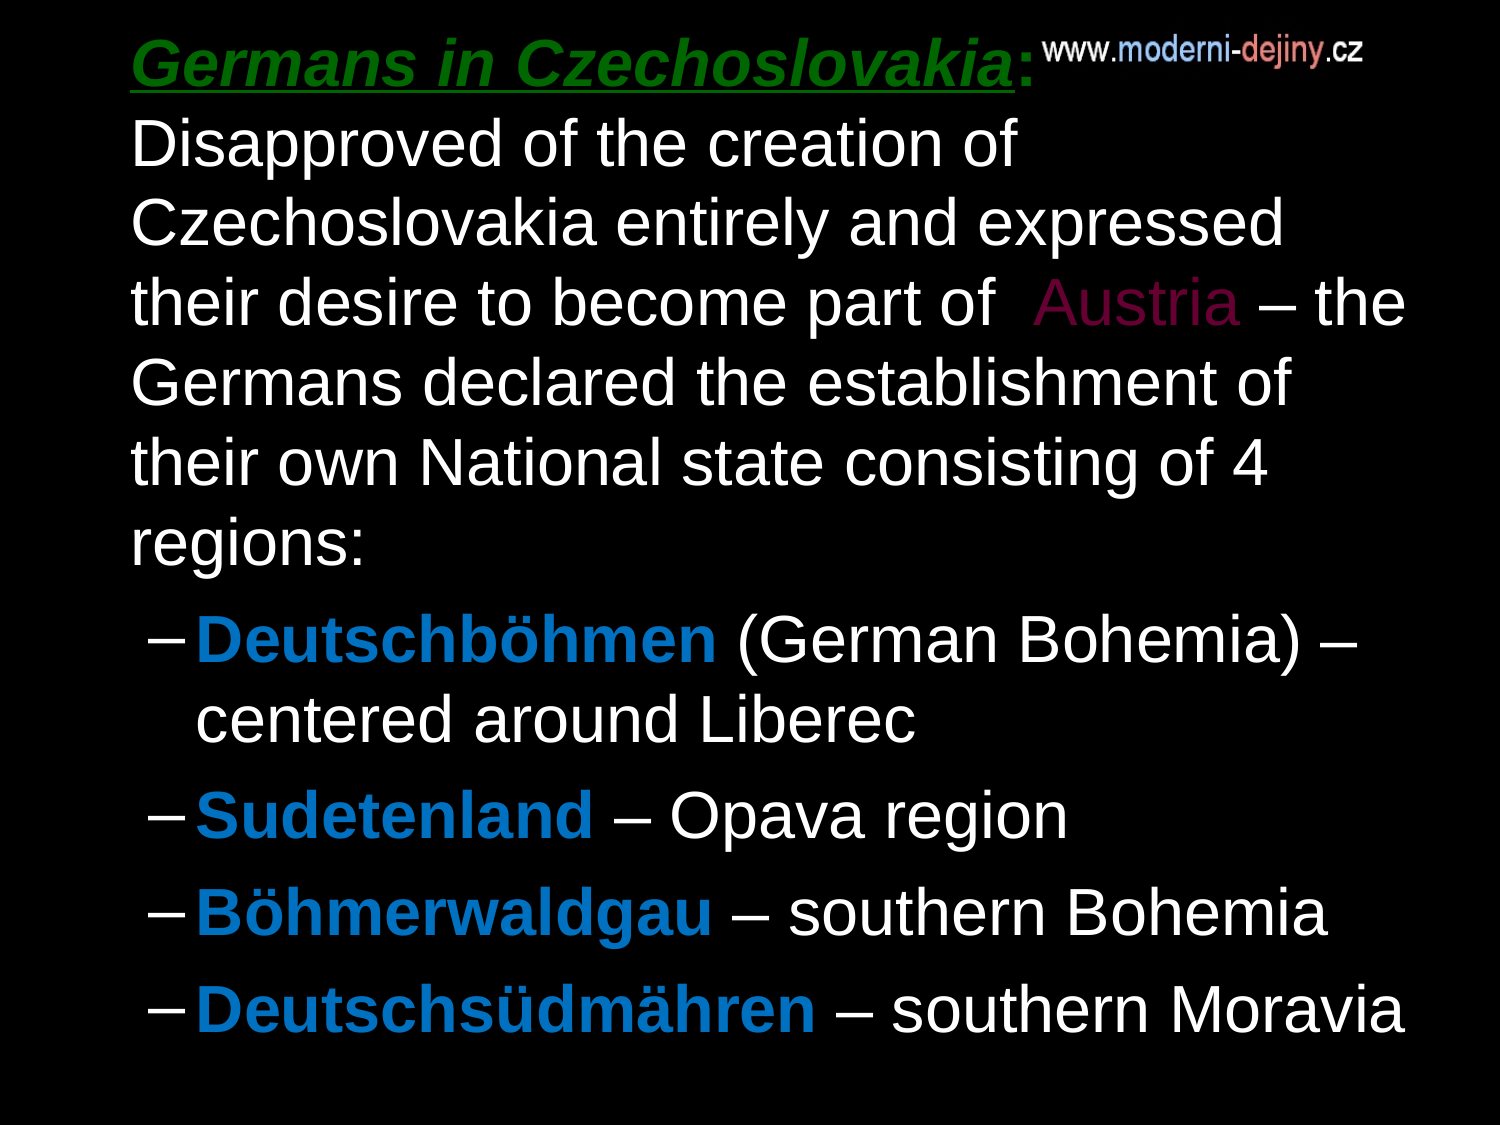

Germans in Czechoslovakia: Disapproved of the creation of Czechoslovakia entirely and expressed their desire to become part of  Austria – the Germans declared the establishment of their own National state consisting of 4 regions:
Deutschböhmen (German Bohemia) – centered around Liberec
Sudetenland – Opava region
Böhmerwaldgau – southern Bohemia
Deutschsüdmähren – southern Moravia